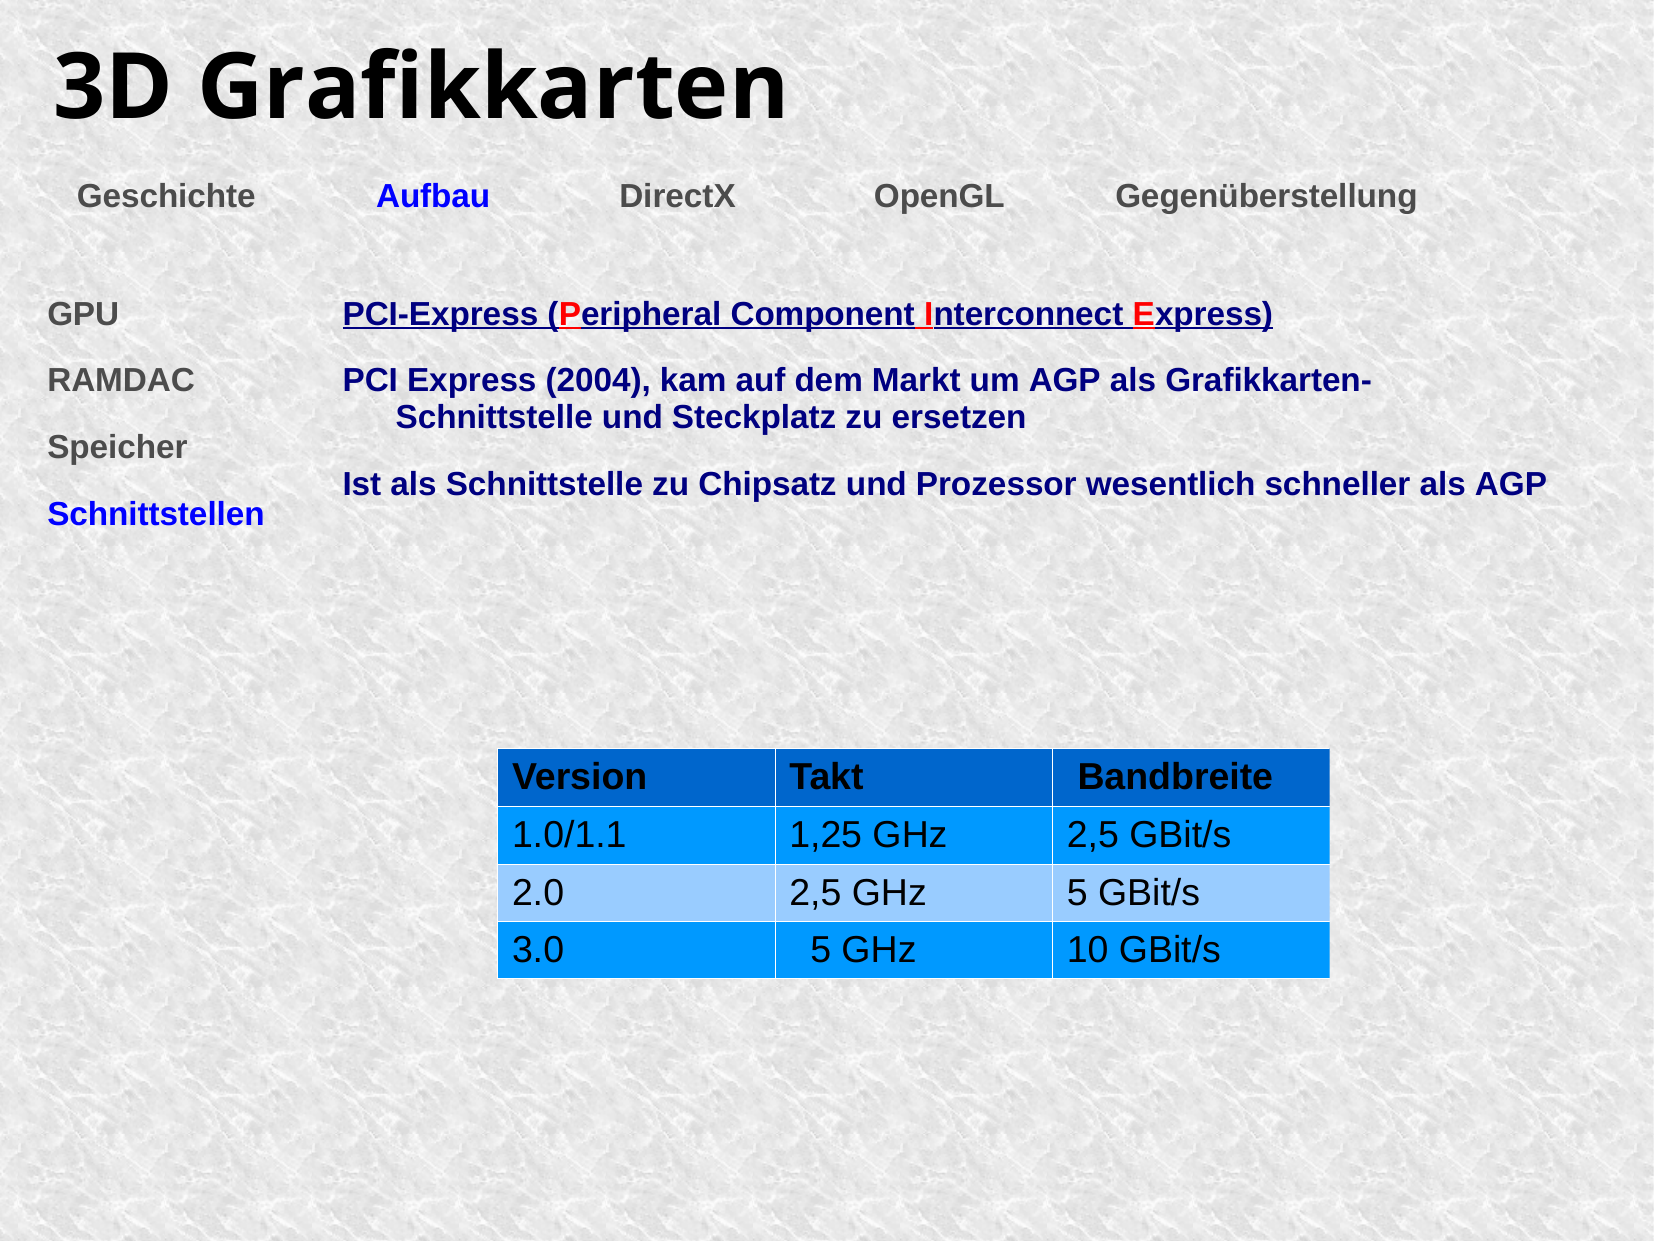

# 3D Grafikkarten
Geschichte Aufbau DirectX OpenGL Gegenüberstellung
GPU
RAMDAC
Speicher
Schnittstellen
PCI-Express (Peripheral Component Interconnect Express)
PCI Express (2004), kam auf dem Markt um AGP als Grafikkarten-Schnittstelle und Steckplatz zu ersetzen
Ist als Schnittstelle zu Chipsatz und Prozessor wesentlich schneller als AGP